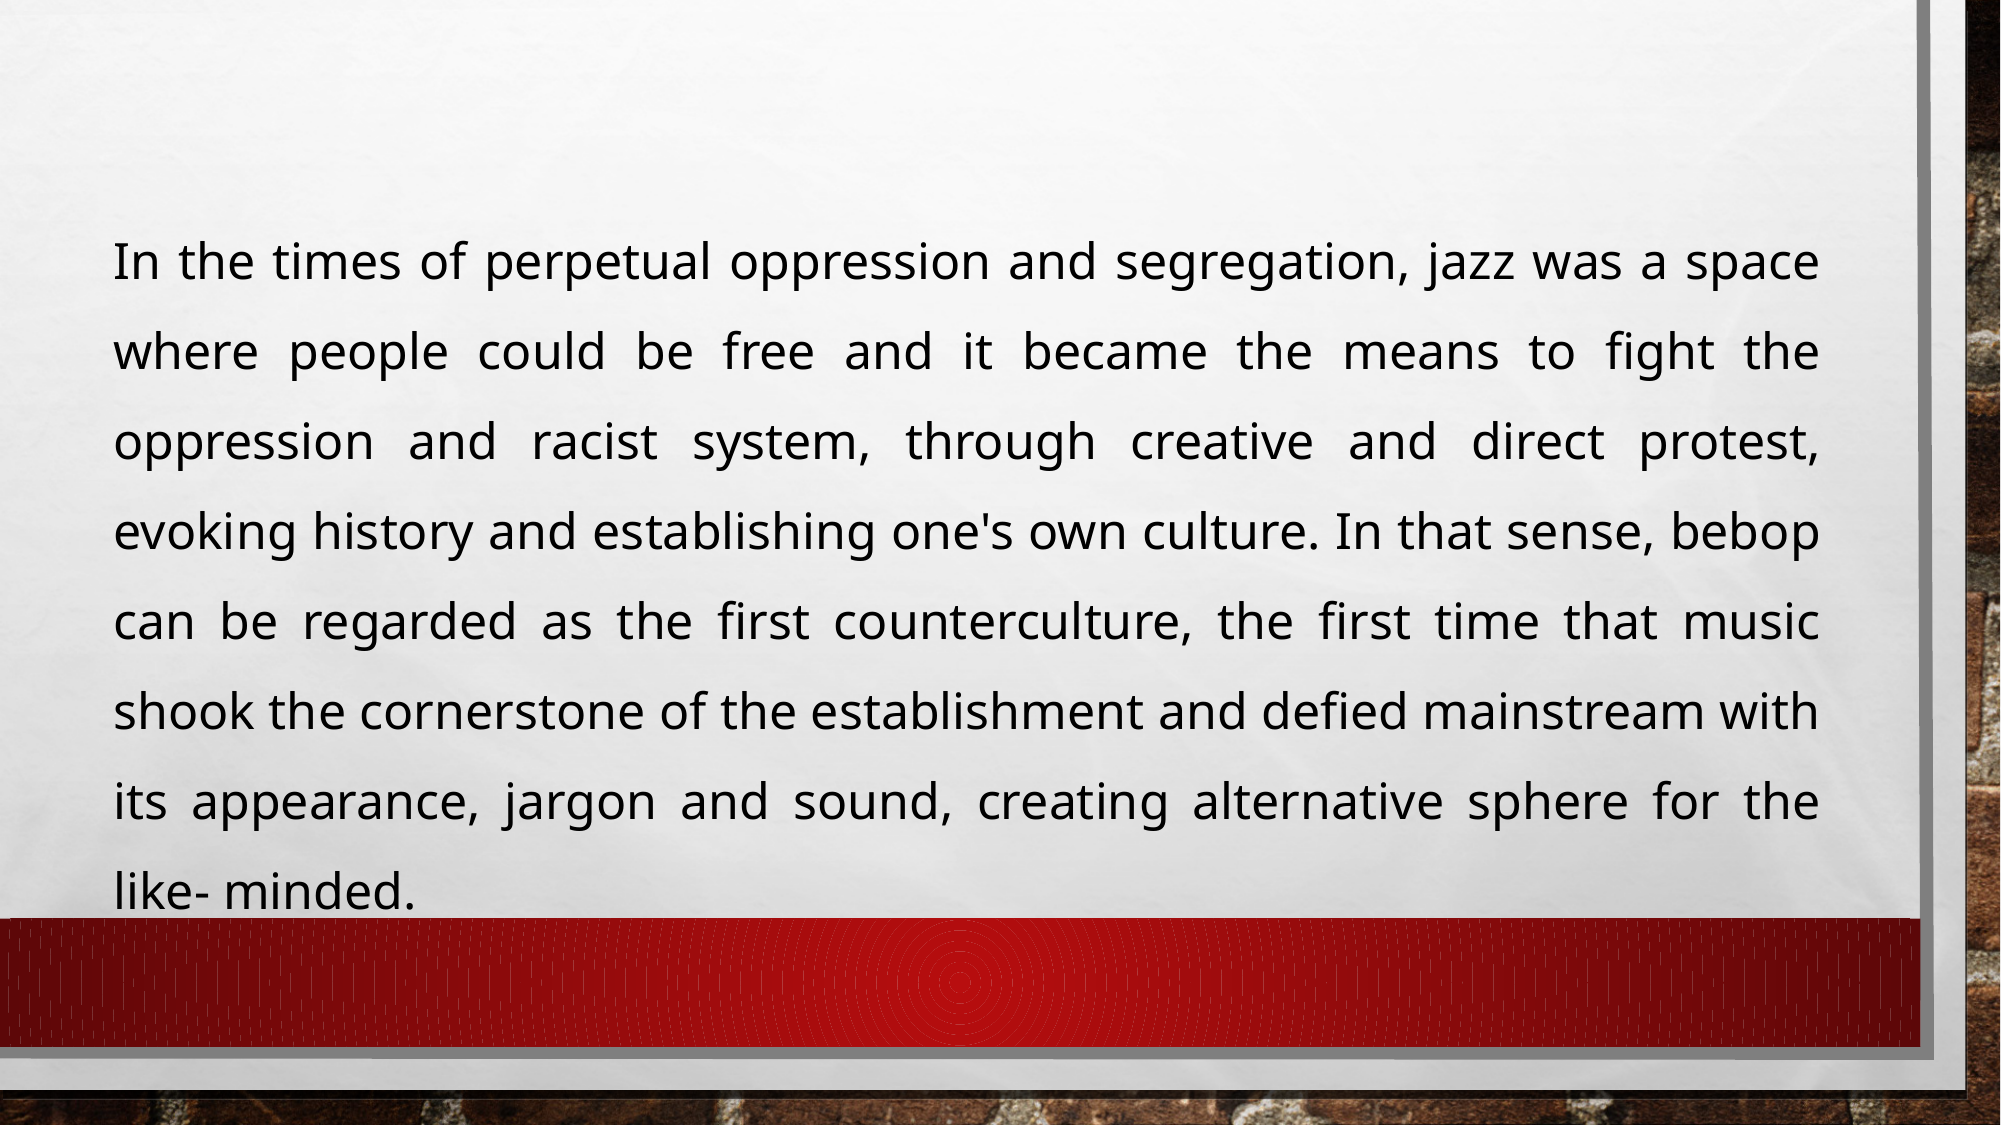

In the times of perpetual oppression and segregation, jazz was a space where people could be free and it became the means to fight the oppression and racist system, through creative and direct protest, evoking history and establishing one's own culture. In that sense, bebop can be regarded as the first counterculture, the first time that music shook the cornerstone of the establishment and defied mainstream with its appearance, jargon and sound, creating alternative sphere for the like- minded.